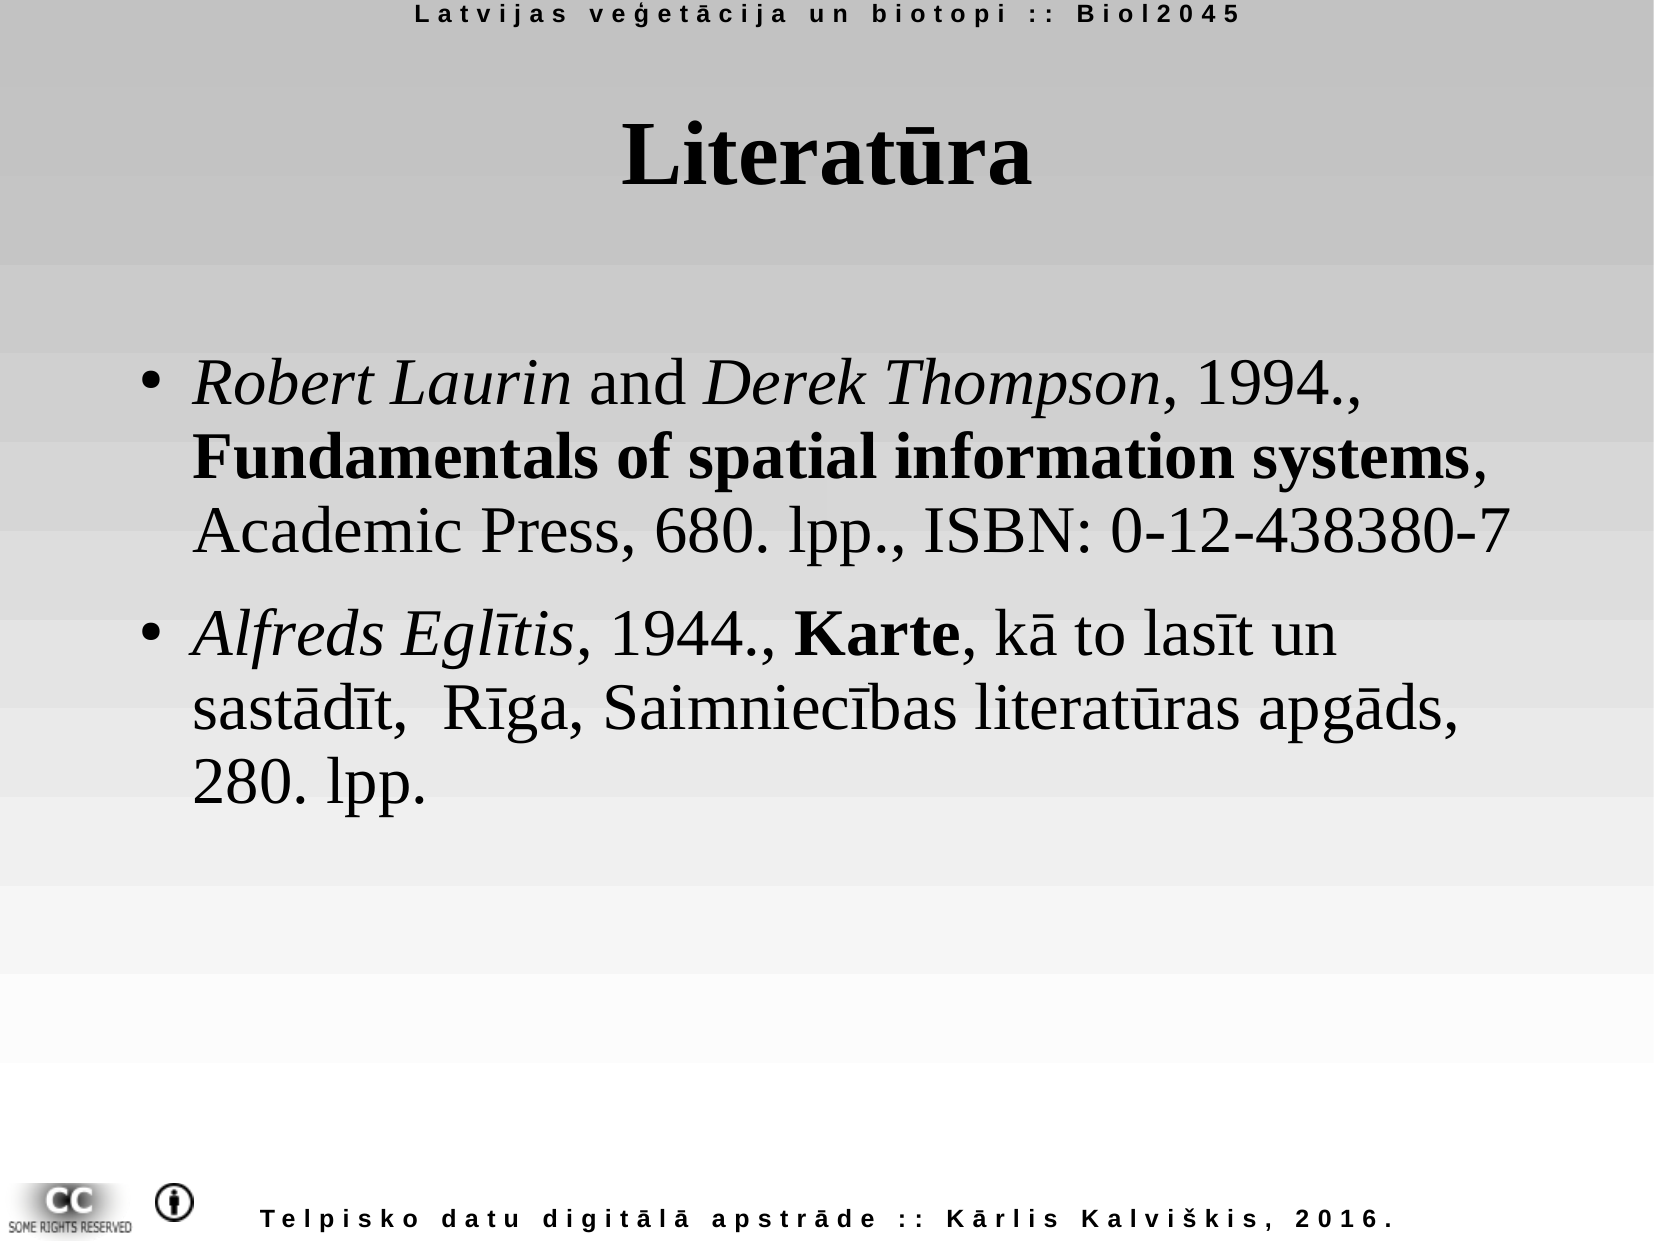

# Literatūra
Robert Laurin and Derek Thompson, 1994., Fundamentals of spatial information systems, Academic Press, 680. lpp., ISBN: 0-12-438380-7
Alfreds Eglītis, 1944., Karte, kā to lasīt un sastādīt, Rīga, Saimniecības literatūras apgāds, 280. lpp.